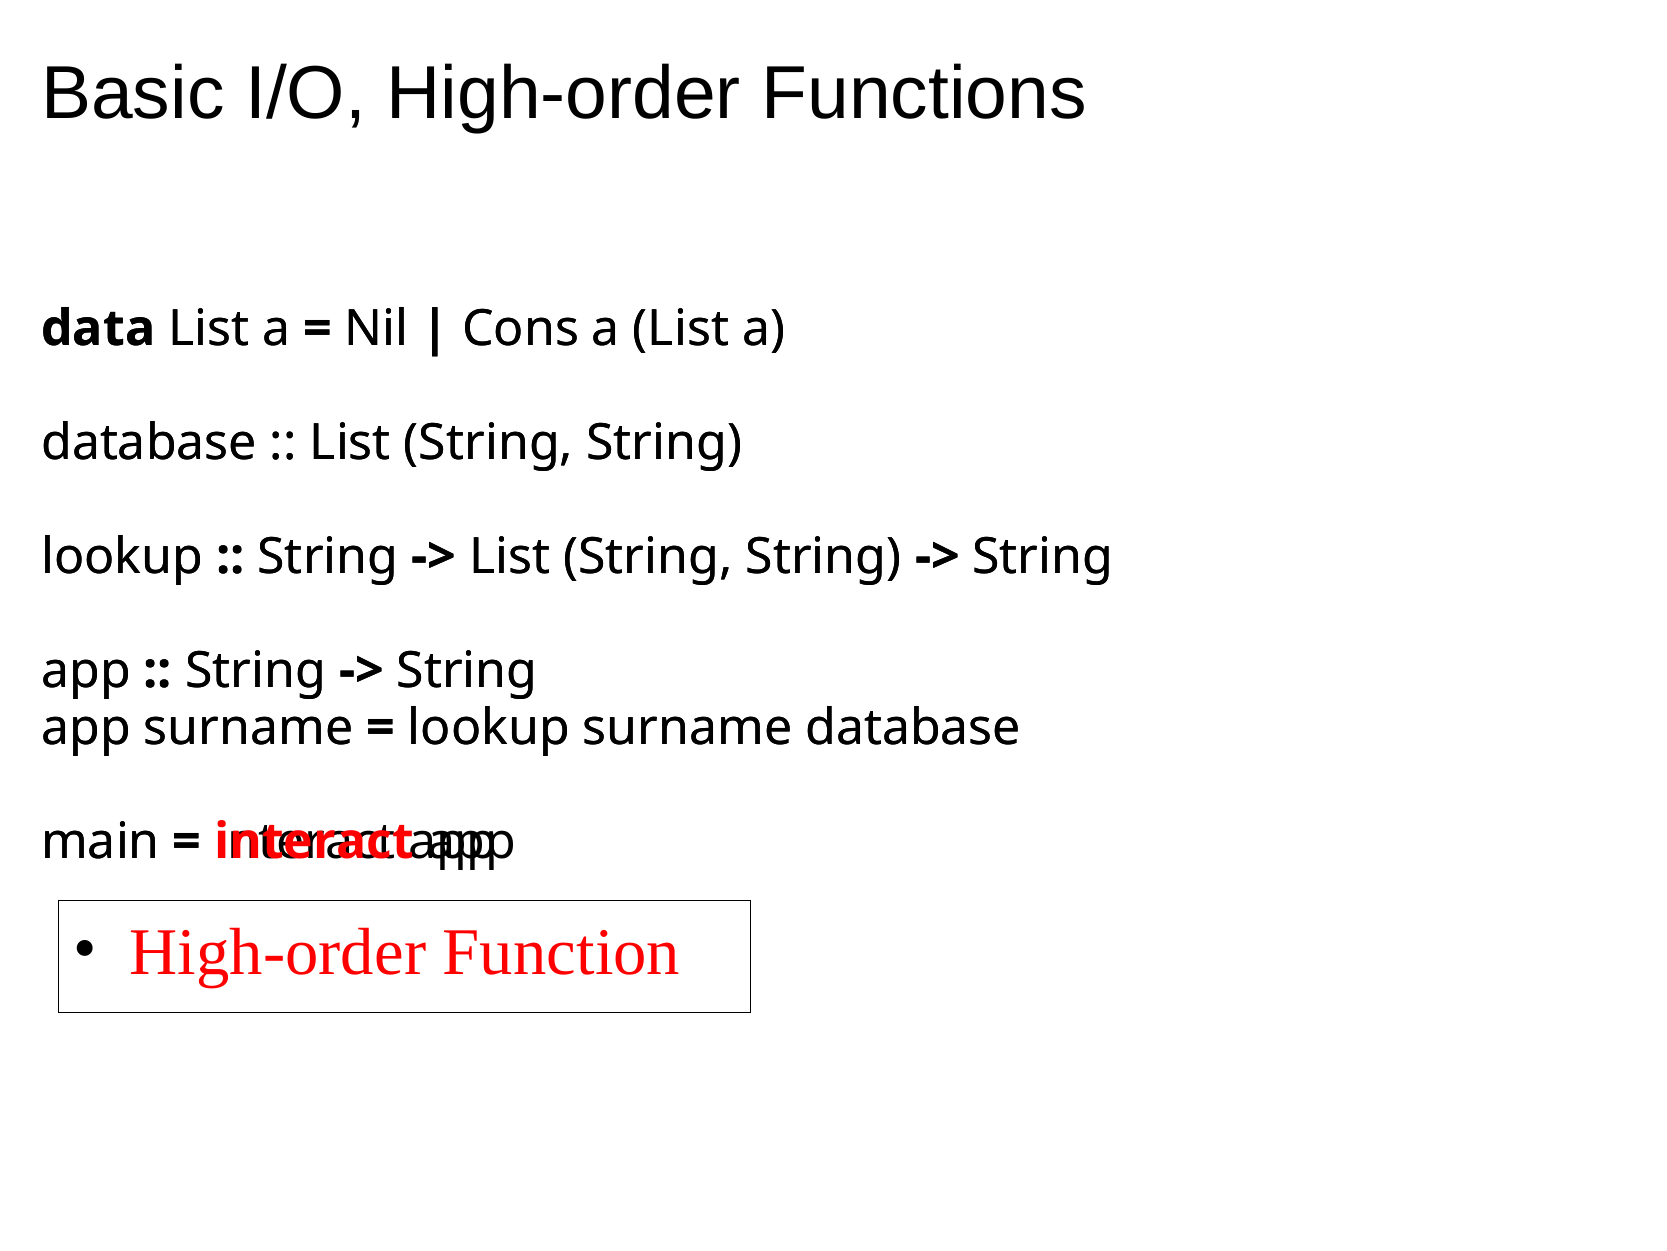

# Basic I/O, High-order Functions
data List a = Nil | Cons a (List a)
database :: List (String, String)
lookup :: String -> List (String, String) -> String
app :: String -> String
app surname = lookup surname database
main = interact app
data List a = Nil | Cons a (List a)
database :: List (String, String)
lookup :: String -> List (String, String) -> String
app :: String -> String
app surname = lookup surname database
main = interact app
High-order Function